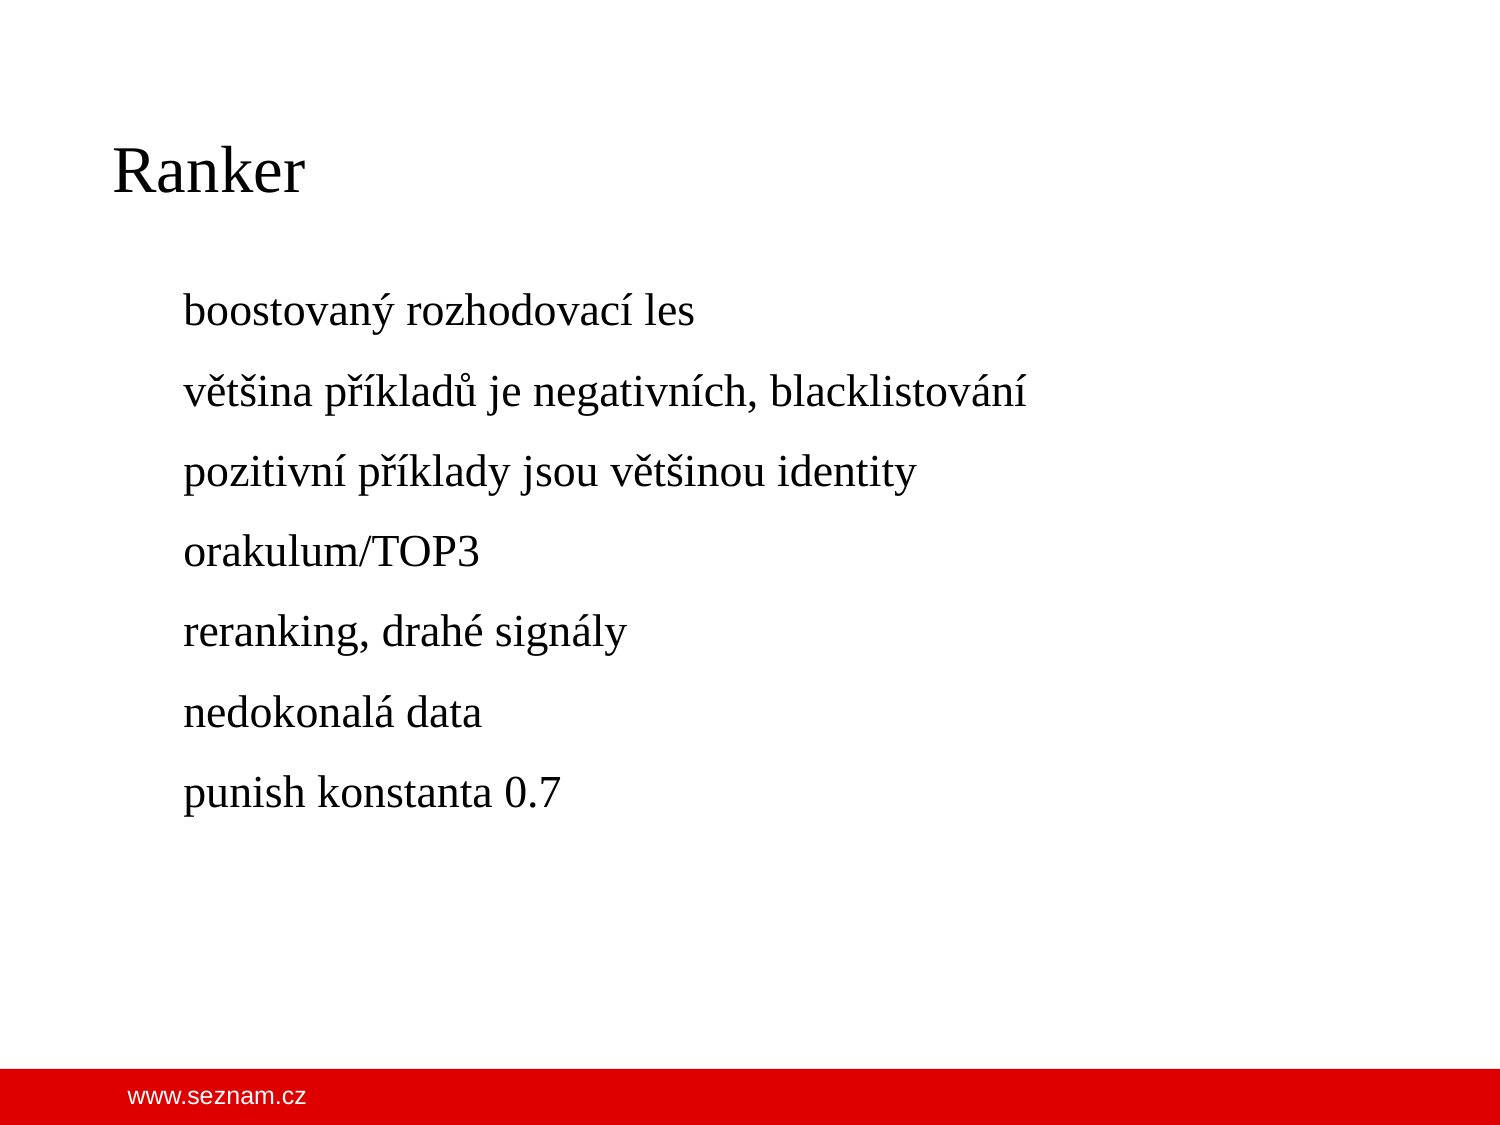

# Ranker
boostovaný rozhodovací les
většina příkladů je negativních, blacklistování
pozitivní příklady jsou většinou identity
orakulum/TOP3
reranking, drahé signály
nedokonalá data
punish konstanta 0.7